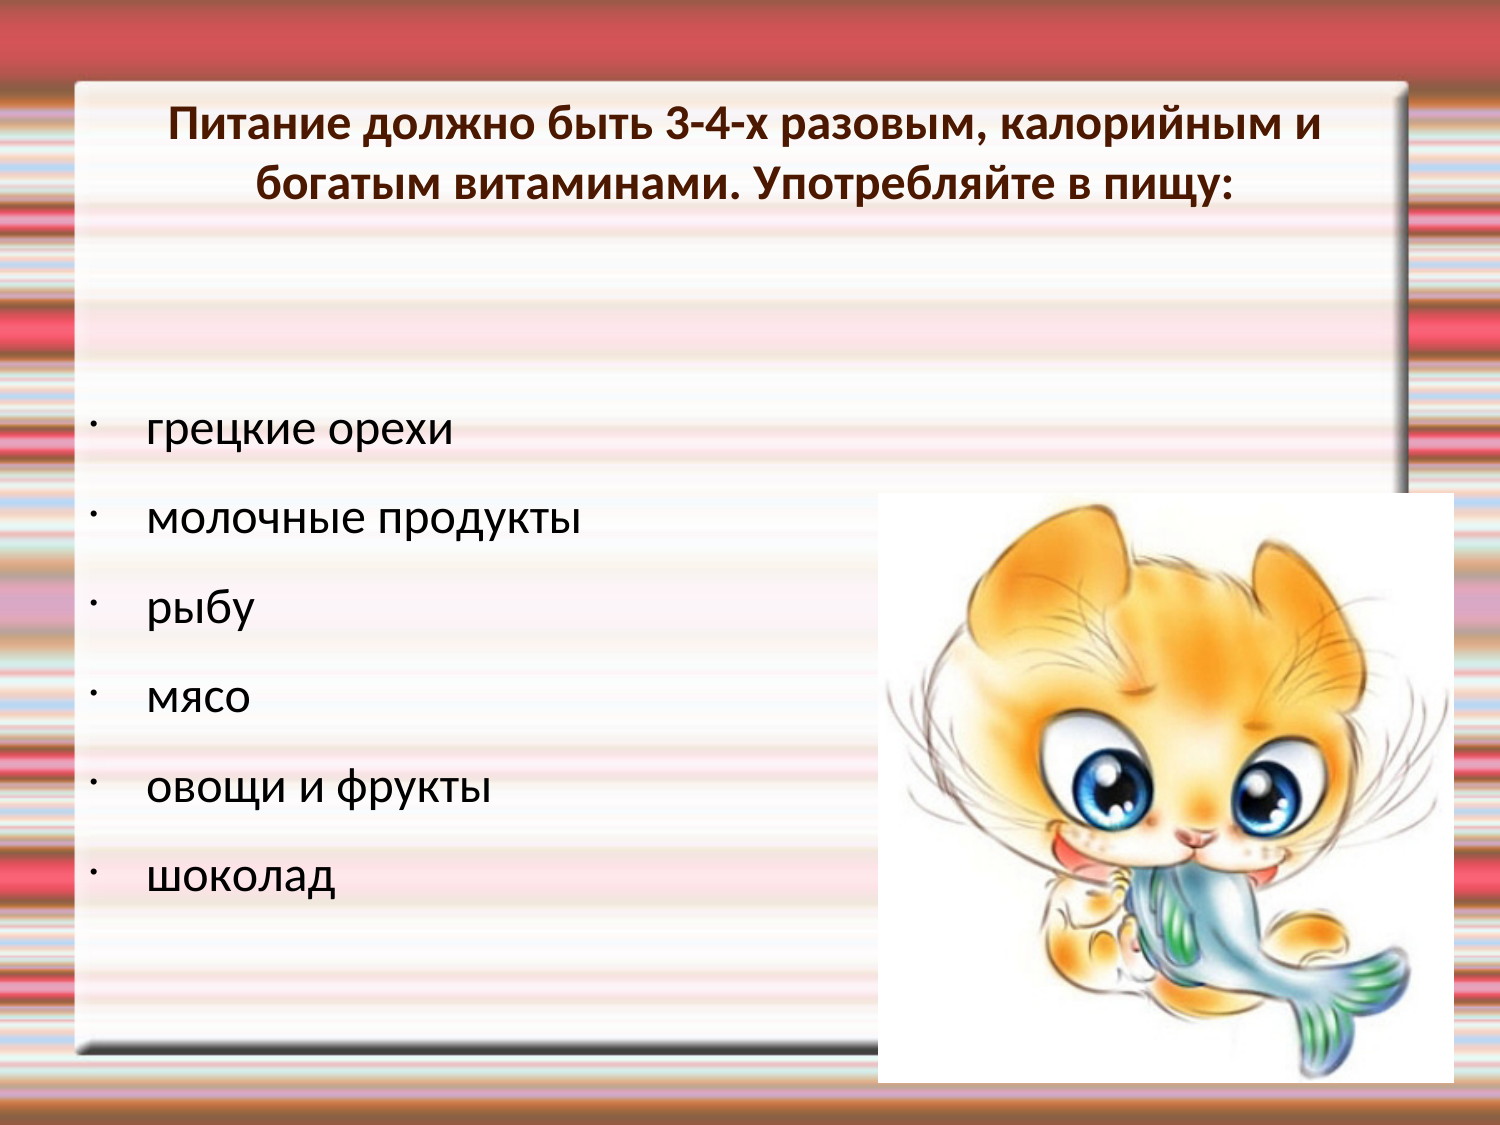

# Питание должно быть 3-4-х разовым, калорийным и богатым витаминами. Употребляйте в пищу:
грецкие орехи
молочные продукты
рыбу
мясо
овощи и фрукты
шоколад